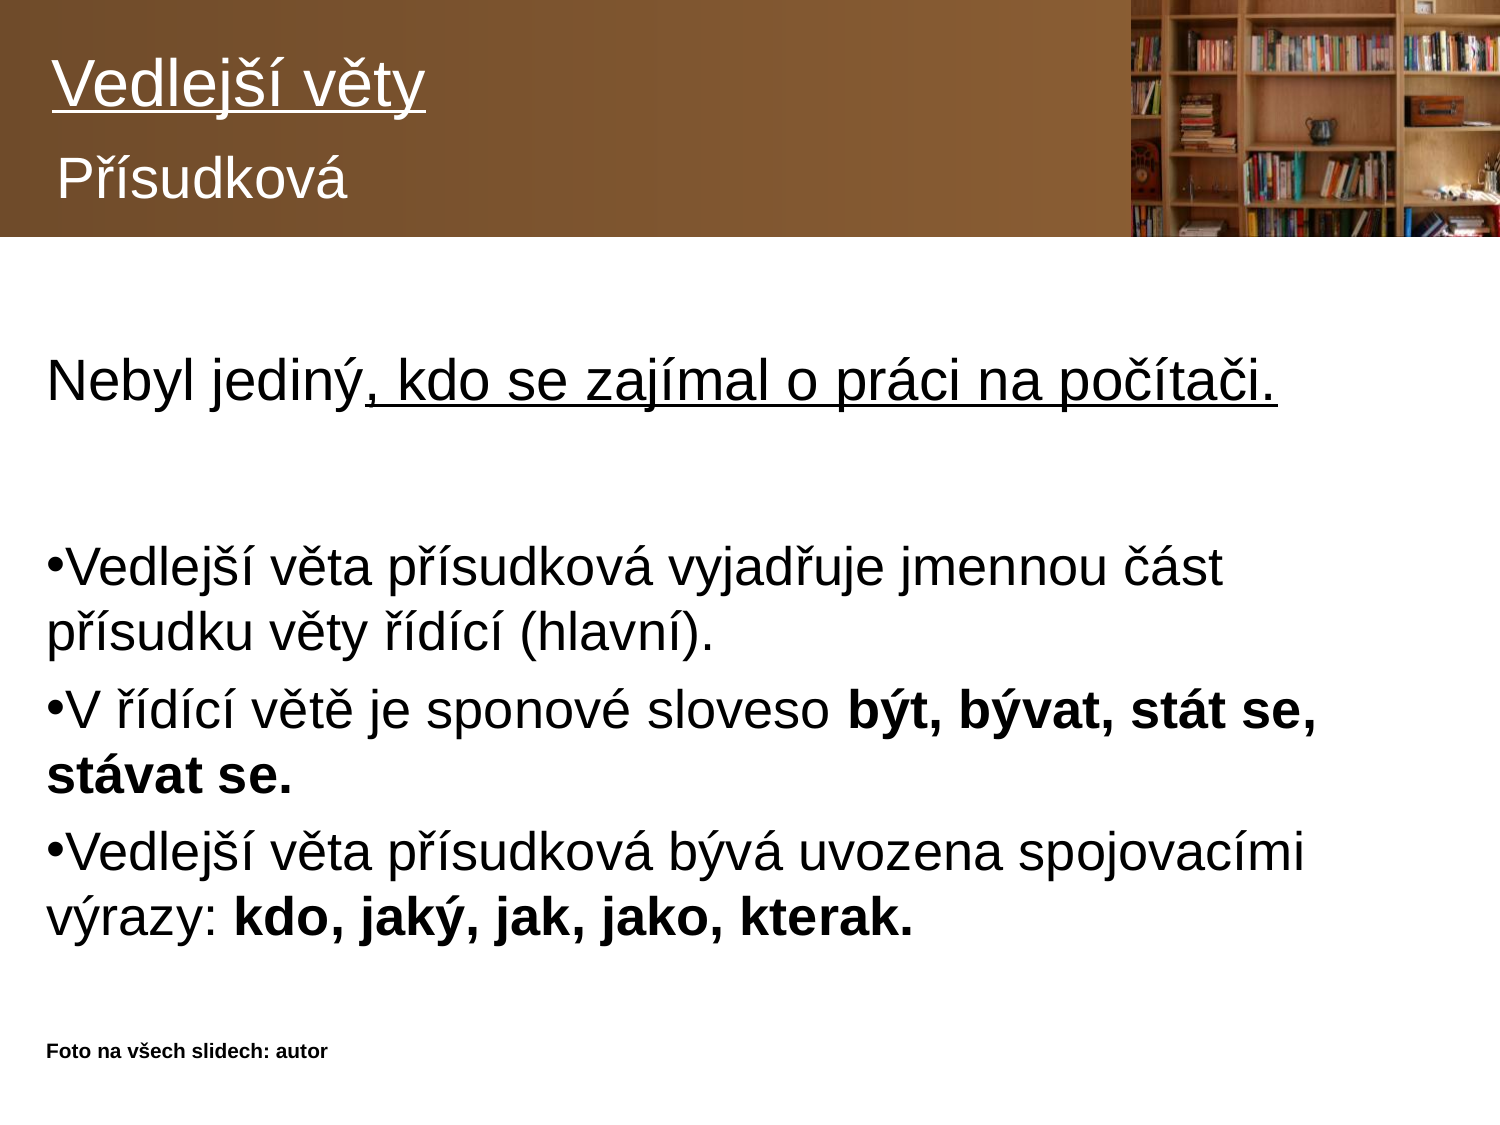

Vedlejší věty
Přísudková
Nebyl jediný, kdo se zajímal o práci na počítači.
Vedlejší věta přísudková vyjadřuje jmennou část přísudku věty řídící (hlavní).
V řídící větě je sponové sloveso být, bývat, stát se, stávat se.
Vedlejší věta přísudková bývá uvozena spojovacími výrazy: kdo, jaký, jak, jako, kterak.
Foto na všech slidech: autor